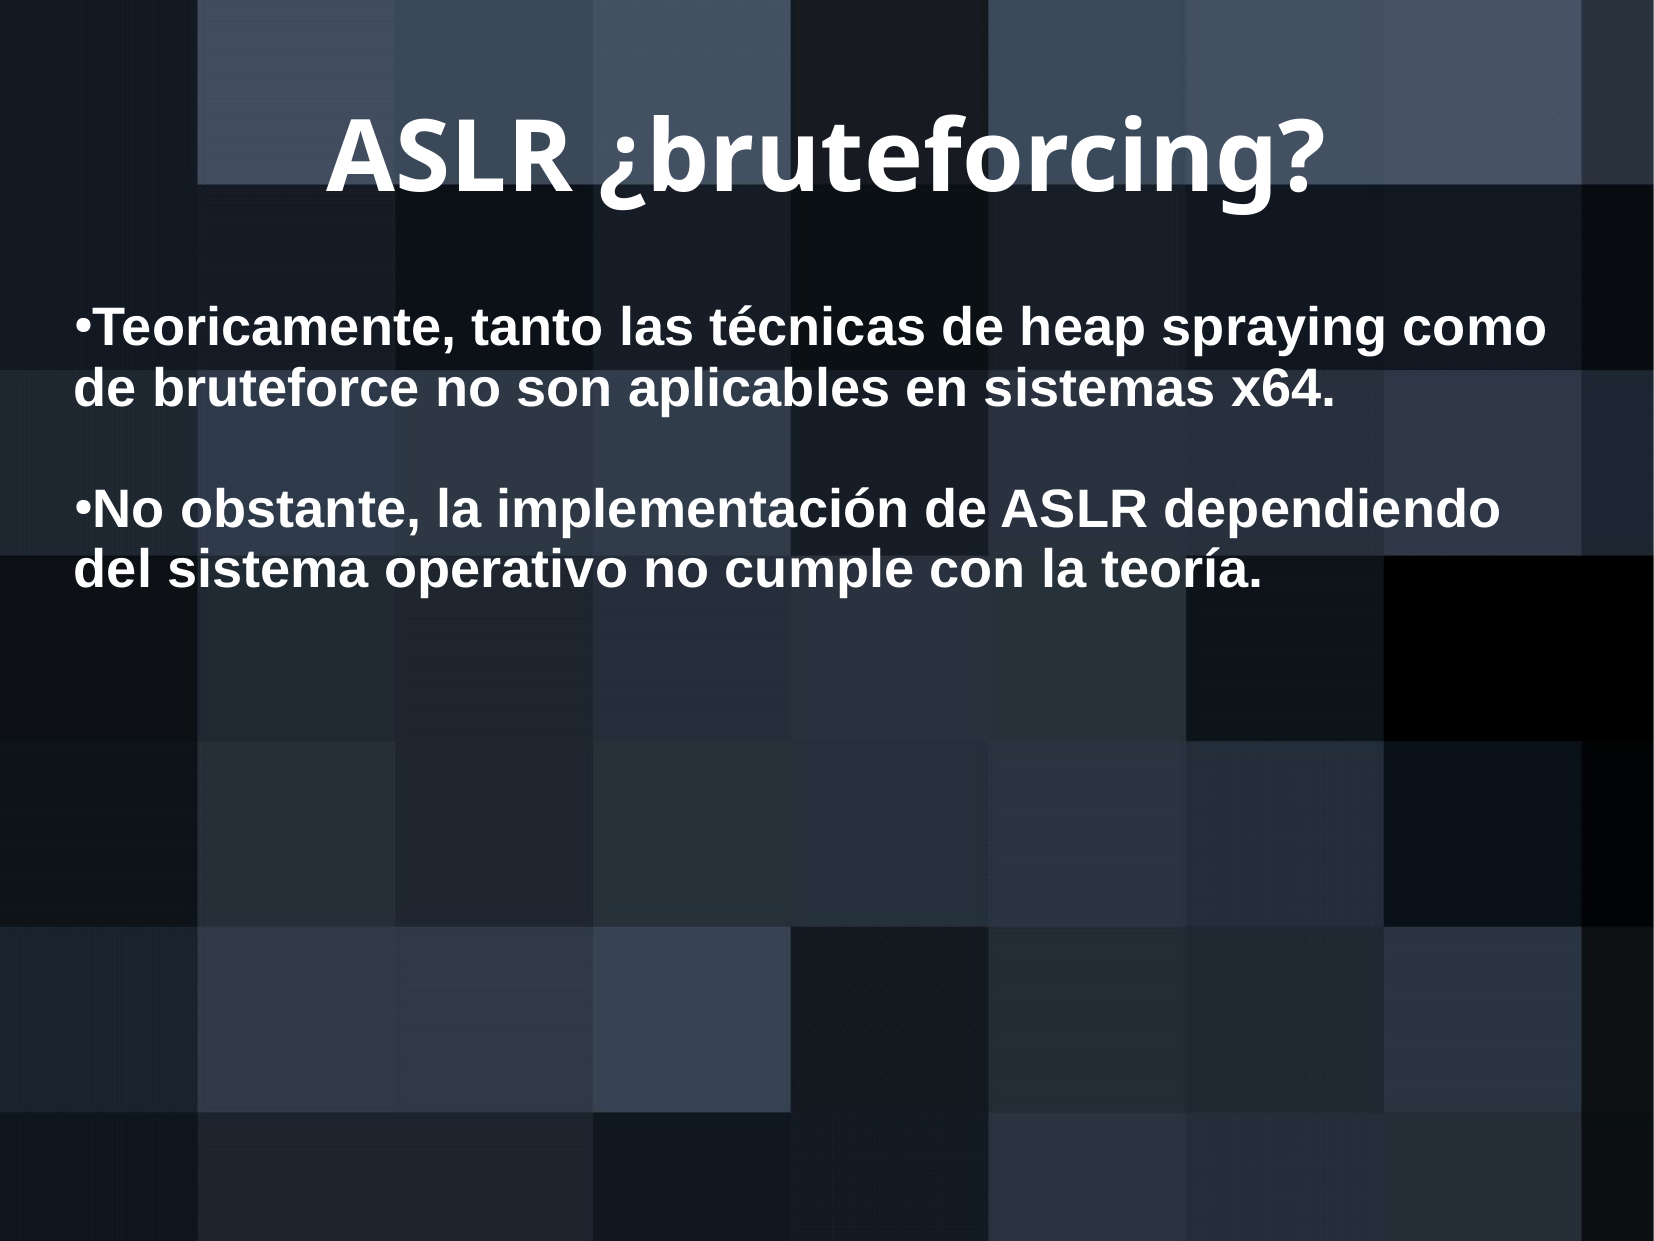

# ASLR ¿bruteforcing?
Teoricamente, tanto las técnicas de heap spraying como de bruteforce no son aplicables en sistemas x64.
No obstante, la implementación de ASLR dependiendo del sistema operativo no cumple con la teoría.